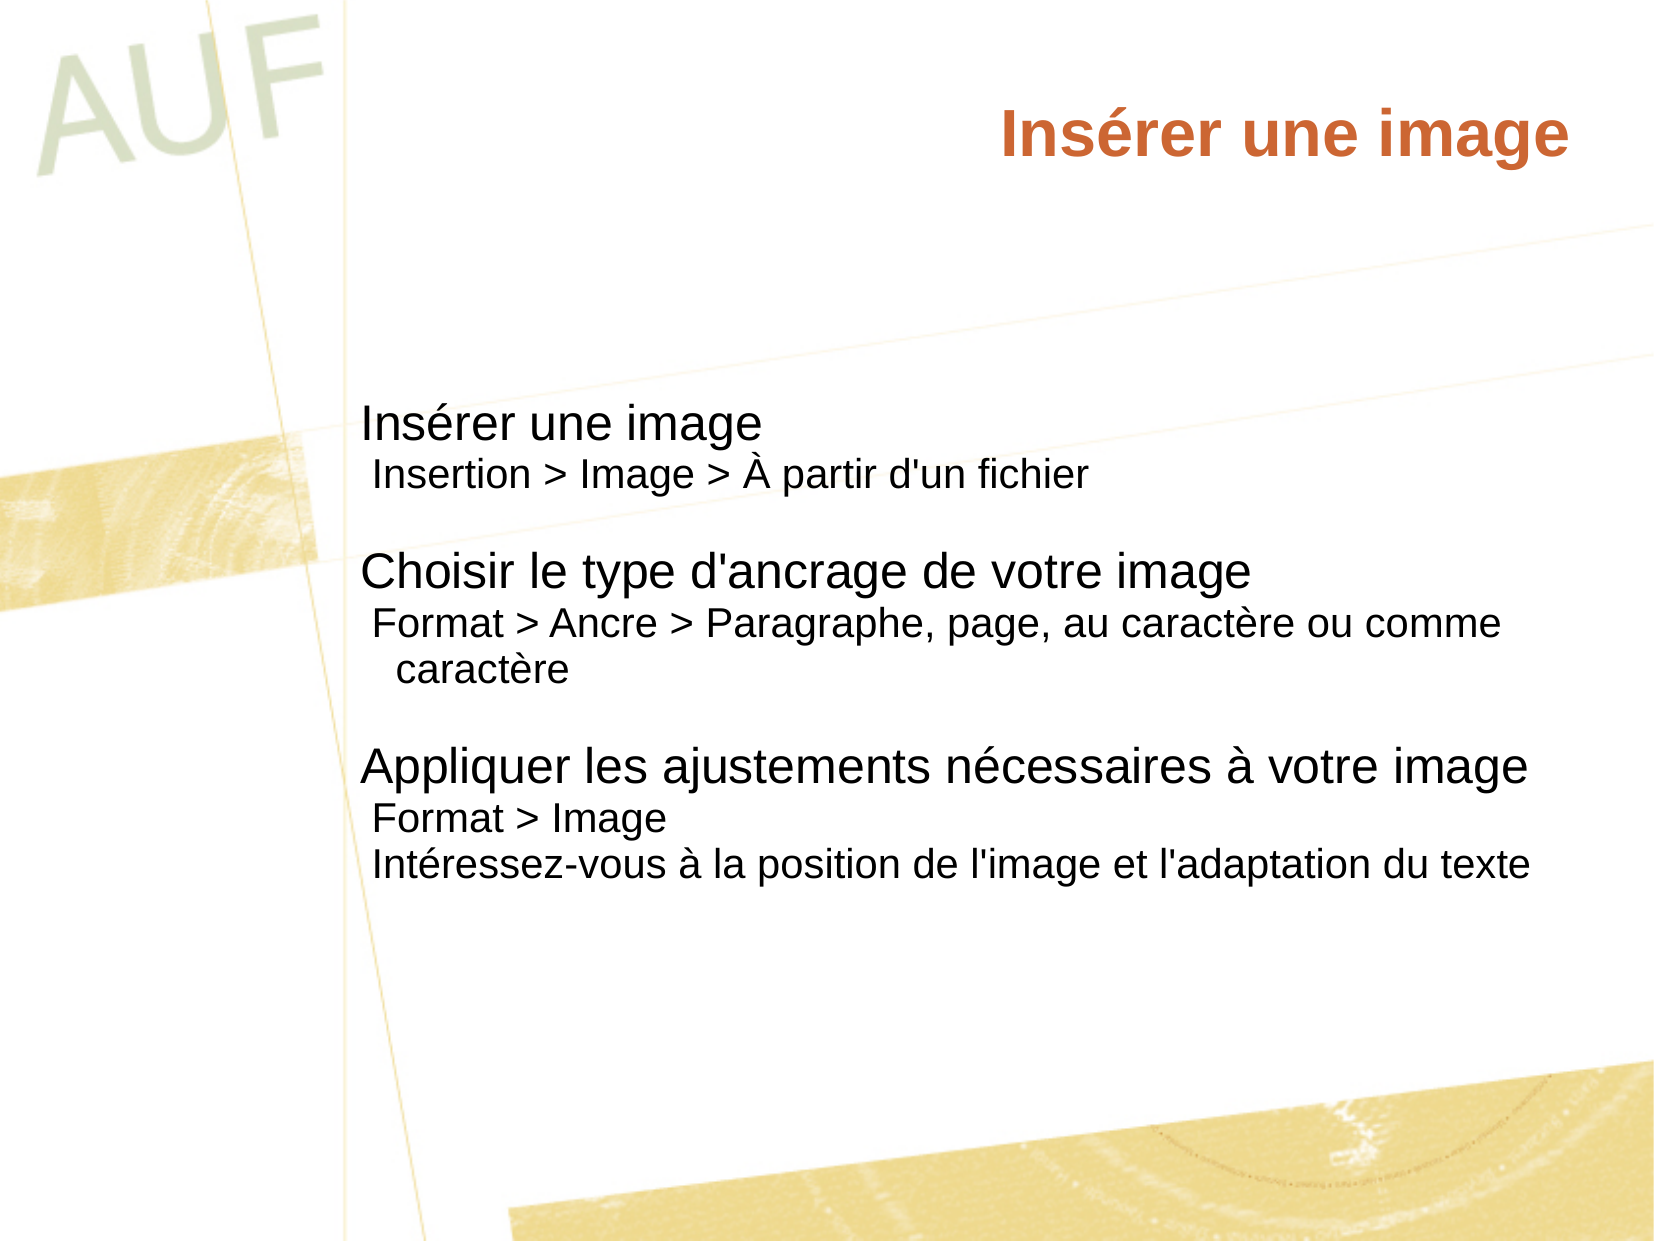

# Insérer une image
Insérer une image
 Insertion > Image > À partir d'un fichier
Choisir le type d'ancrage de votre image
 Format > Ancre > Paragraphe, page, au caractère ou comme caractère
Appliquer les ajustements nécessaires à votre image
 Format > Image
 Intéressez-vous à la position de l'image et l'adaptation du texte